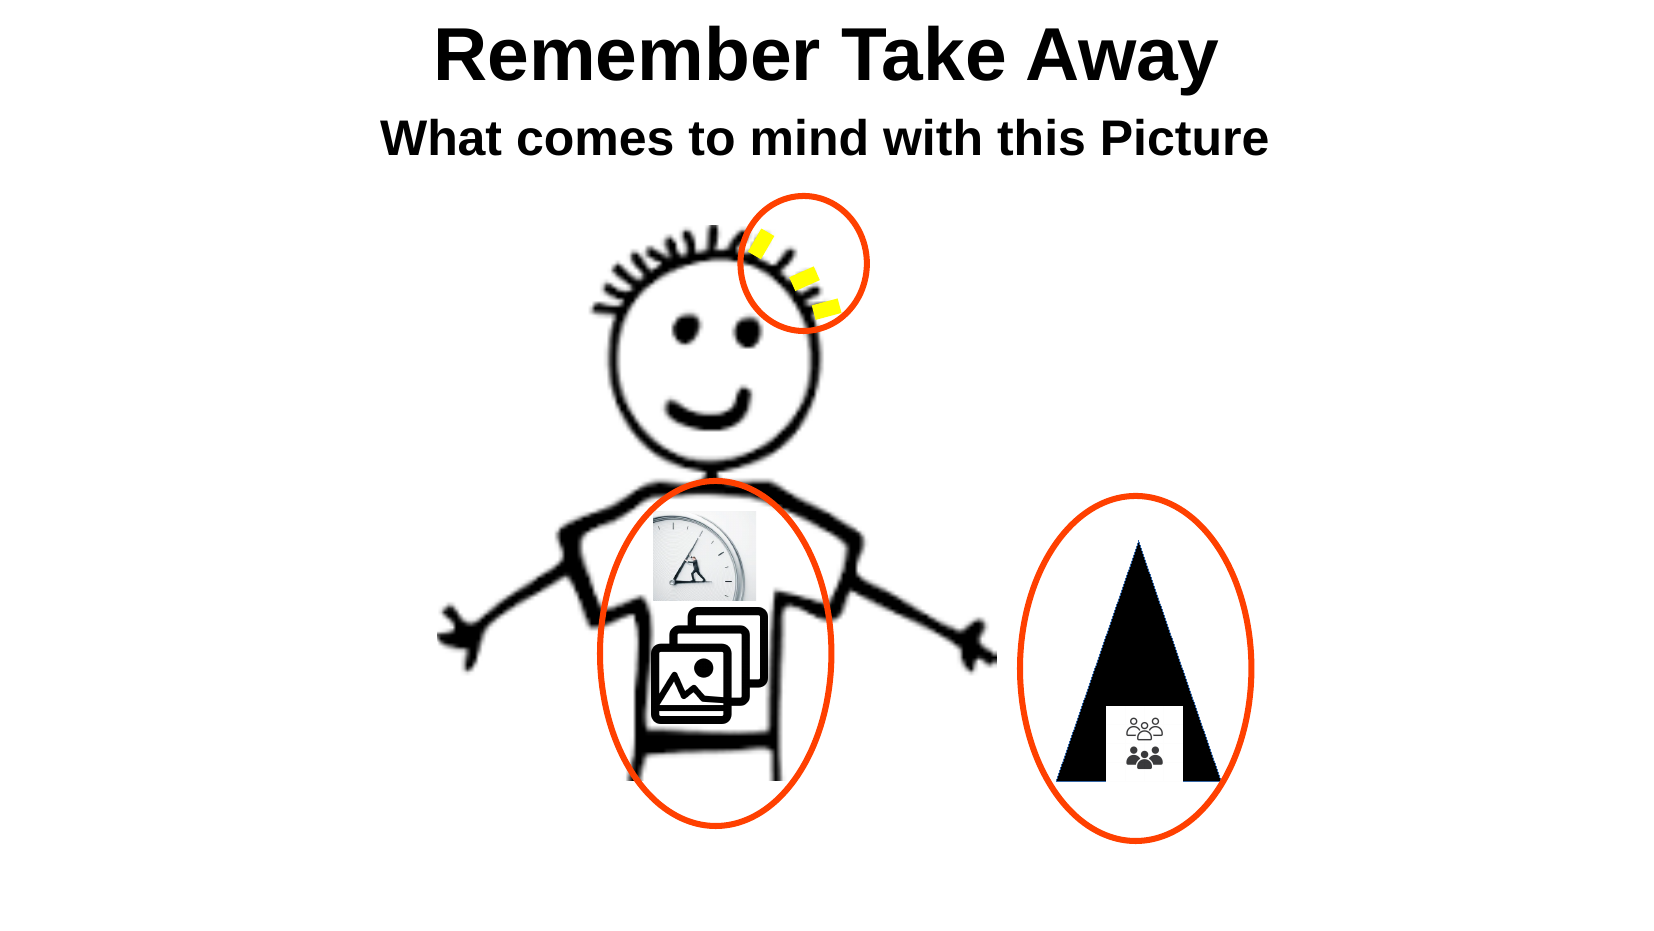

# Remember Take Away
What comes to mind with this Picture